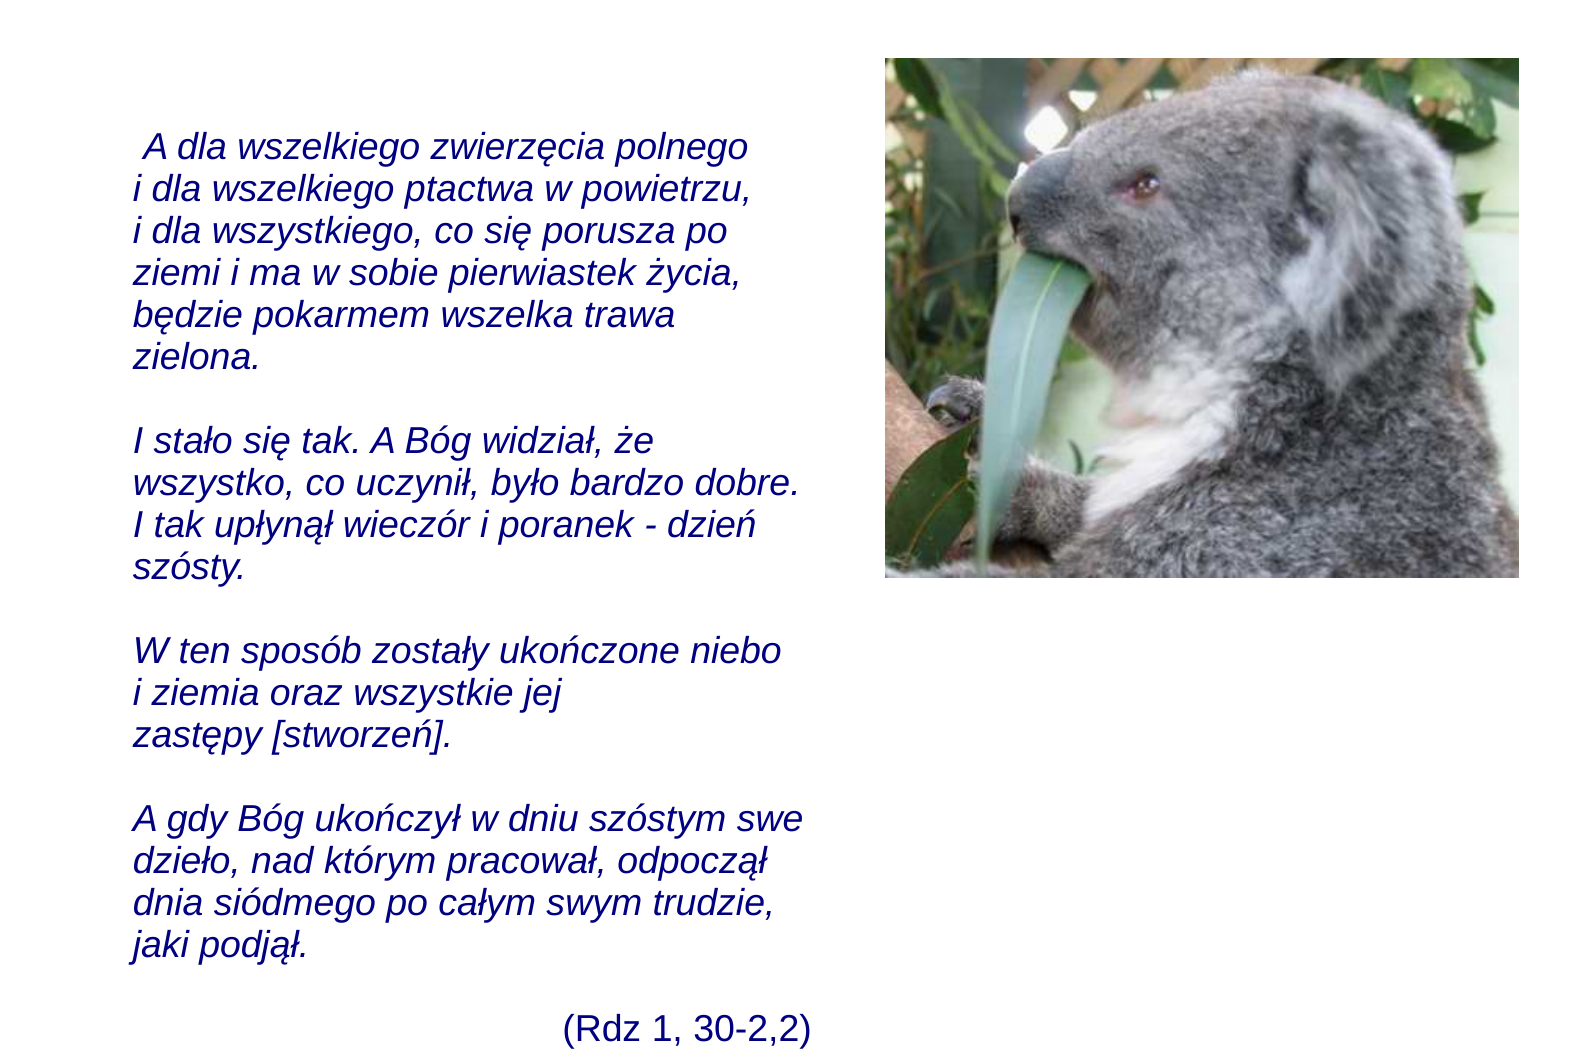

A dla wszelkiego zwierzęcia polnego
i dla wszelkiego ptactwa w powietrzu,
i dla wszystkiego, co się porusza po ziemi i ma w sobie pierwiastek życia, będzie pokarmem wszelka trawa zielona.
I stało się tak. A Bóg widział, że wszystko, co uczynił, było bardzo dobre. I tak upłynął wieczór i poranek - dzień szósty.
W ten sposób zostały ukończone niebo
i ziemia oraz wszystkie jej
zastępy [stworzeń].
A gdy Bóg ukończył w dniu szóstym swe dzieło, nad którym pracował, odpoczął dnia siódmego po całym swym trudzie, jaki podjął.
(Rdz 1, 30-2,2)